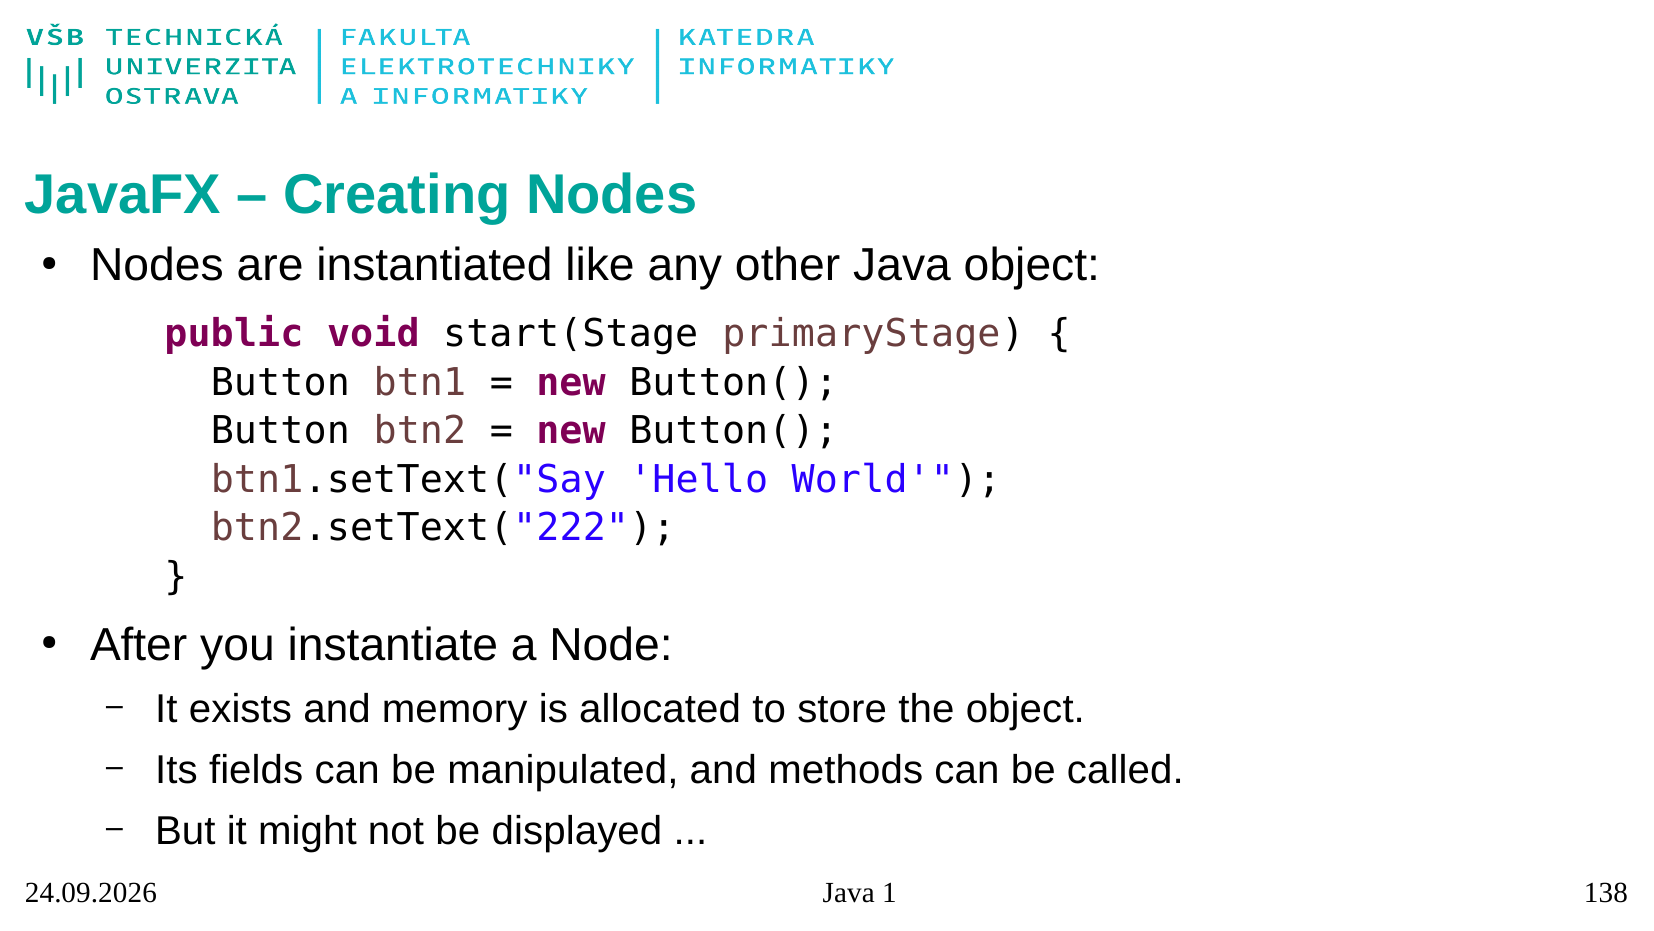

# JavaFX – Creating Nodes
Nodes are instantiated like any other Java object:
 public void start(Stage primaryStage) {
 Button btn1 = new Button();
 Button btn2 = new Button();
 btn1.setText("Say 'Hello World'");
 btn2.setText("222");
 }
After you instantiate a Node:
It exists and memory is allocated to store the object.
Its fields can be manipulated, and methods can be called.
But it might not be displayed ...
Java 1
138